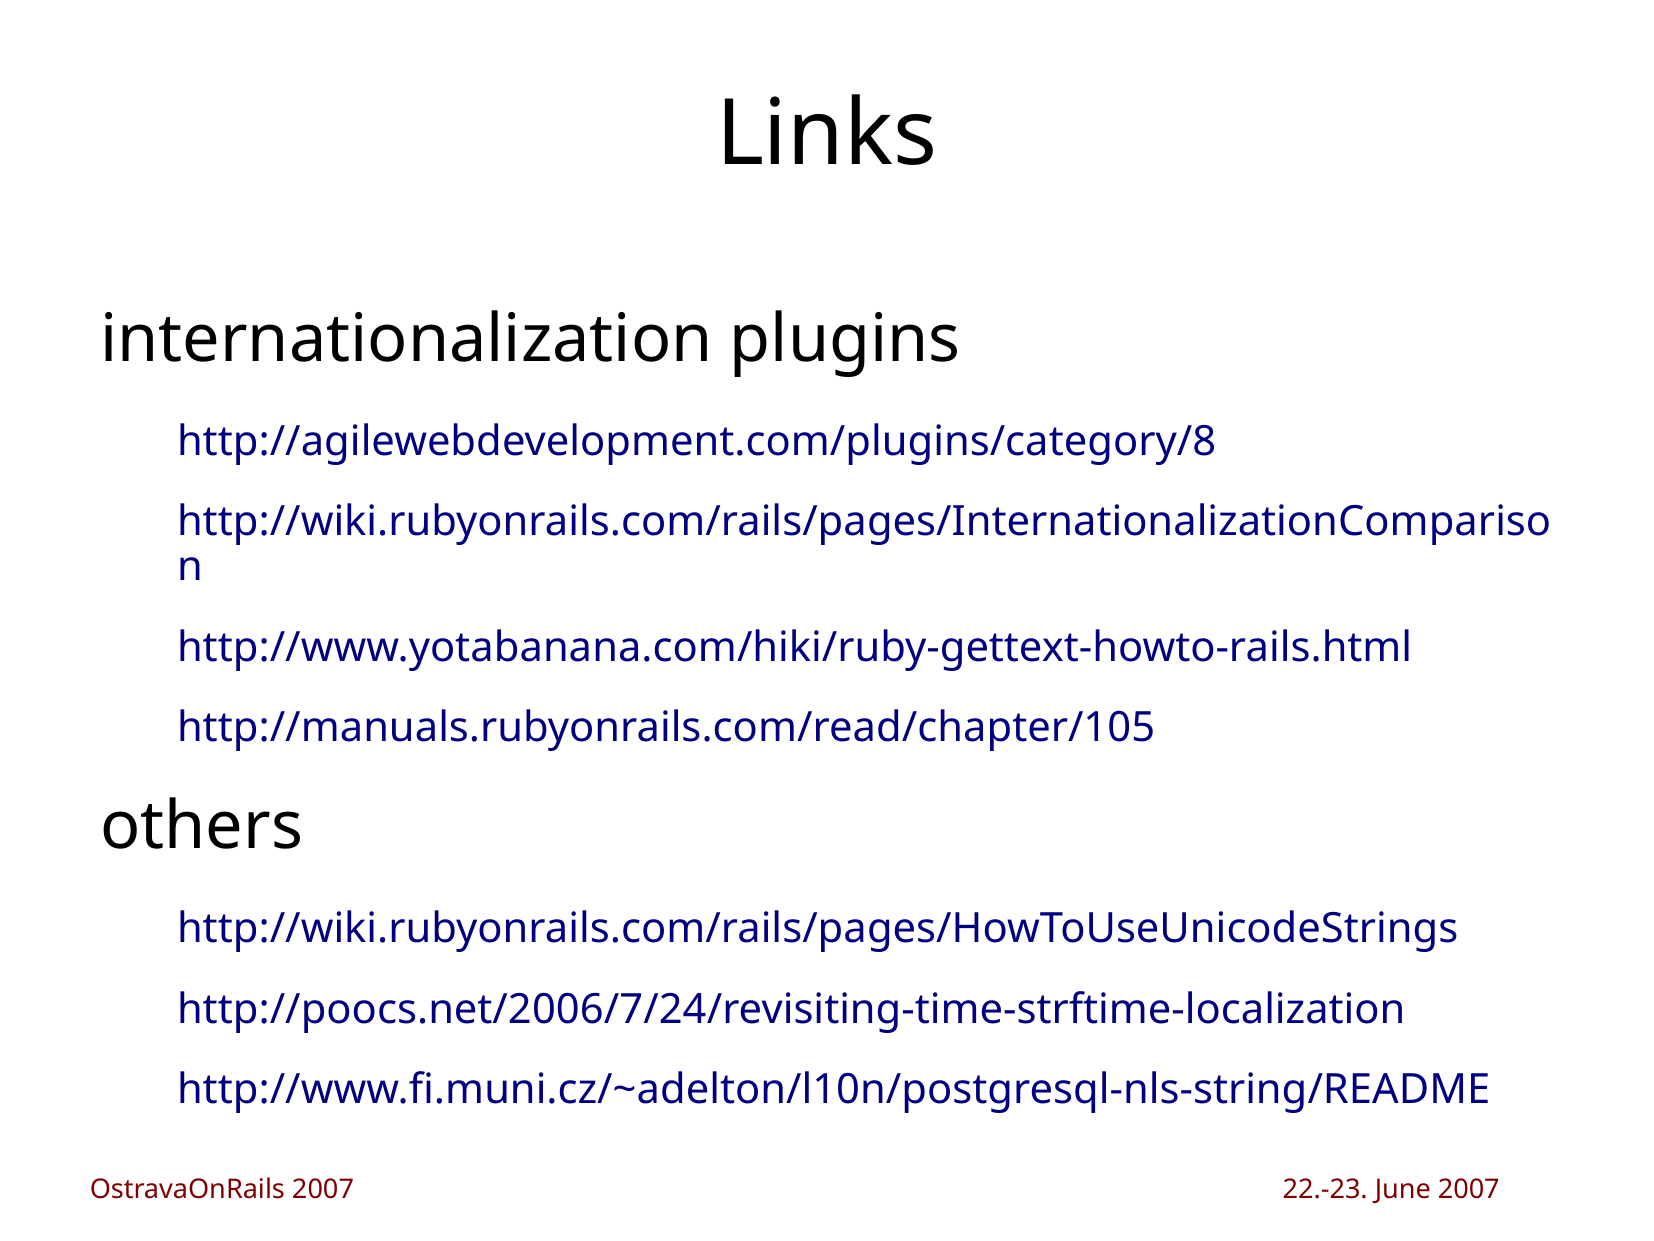

# Links
internationalization plugins
http://agilewebdevelopment.com/plugins/category/8
http://wiki.rubyonrails.com/rails/pages/InternationalizationComparison
http://www.yotabanana.com/hiki/ruby-gettext-howto-rails.html
http://manuals.rubyonrails.com/read/chapter/105
others
http://wiki.rubyonrails.com/rails/pages/HowToUseUnicodeStrings
http://poocs.net/2006/7/24/revisiting-time-strftime-localization
http://www.fi.muni.cz/~adelton/l10n/postgresql-nls-string/README